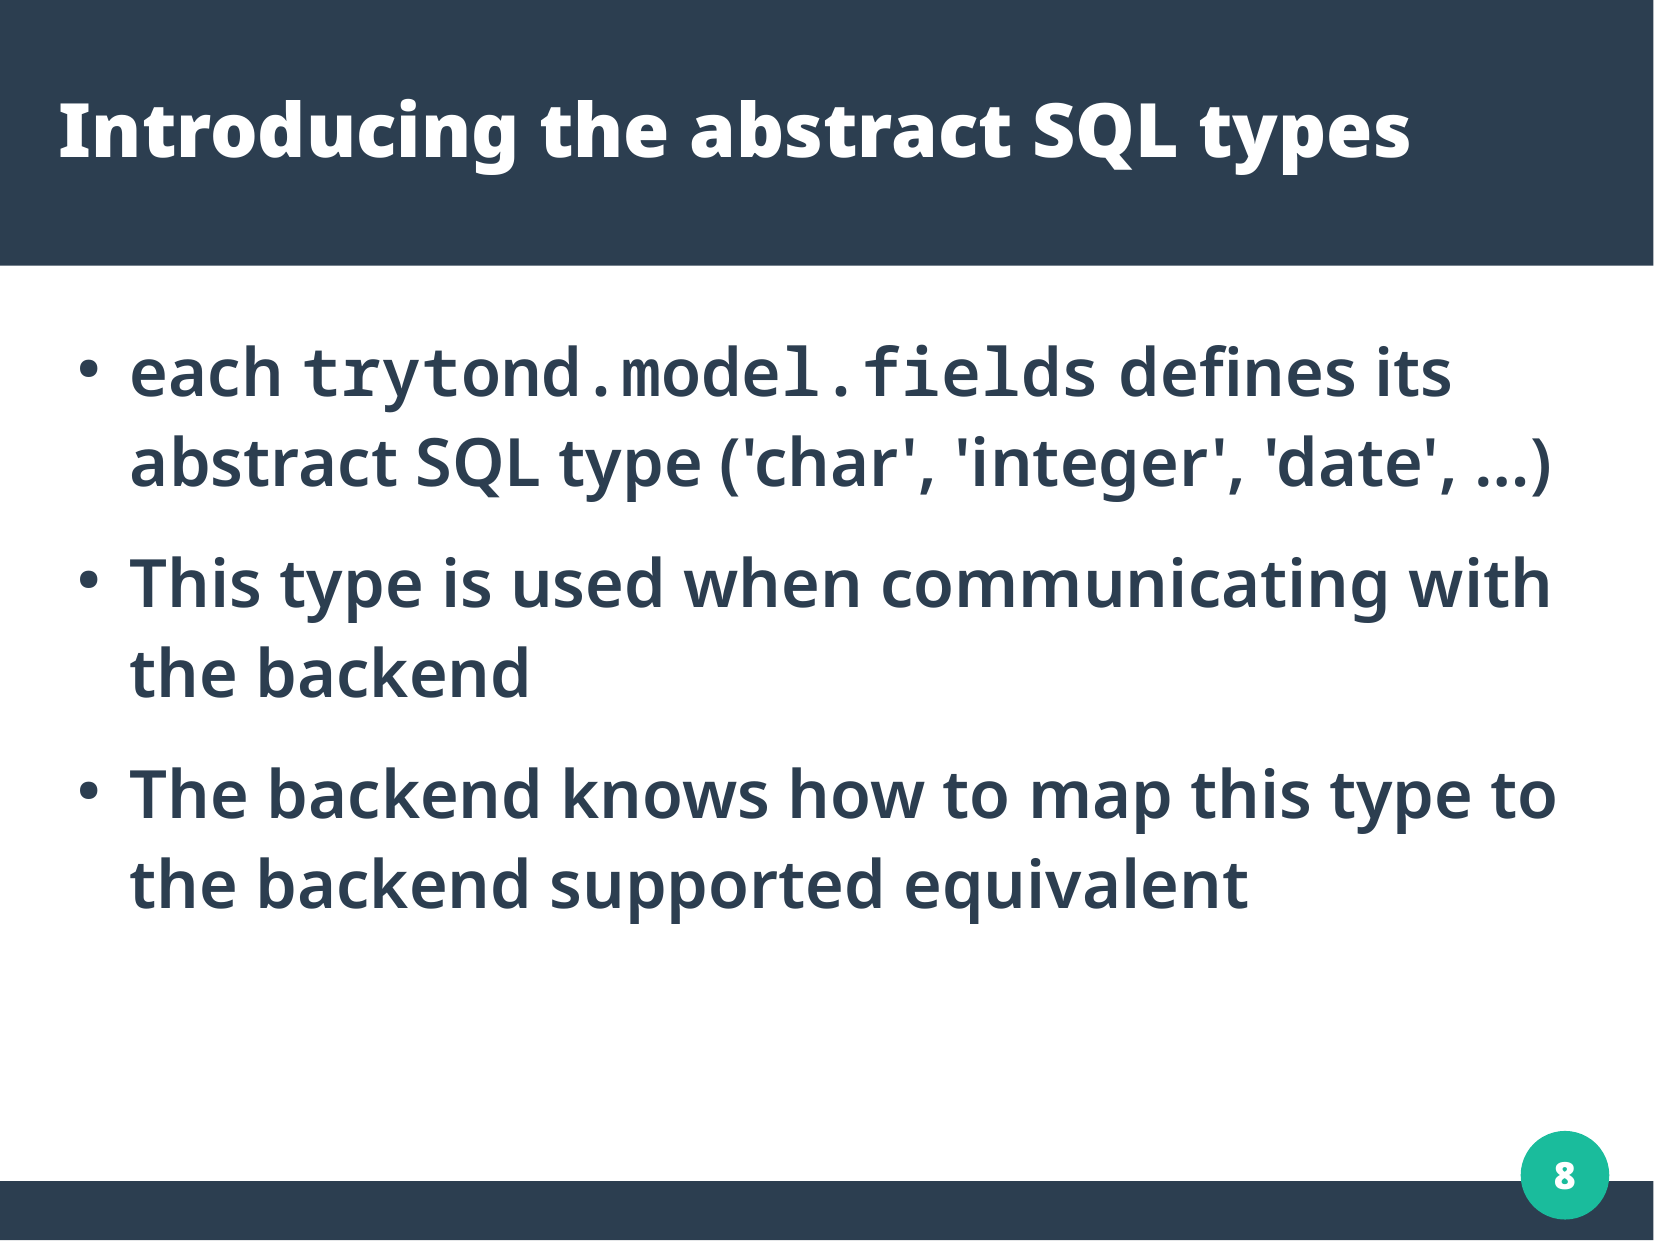

# Introducing the abstract SQL types
each trytond.model.fields defines its abstract SQL type ('char', 'integer', 'date', …)
This type is used when communicating with the backend
The backend knows how to map this type to the backend supported equivalent
8